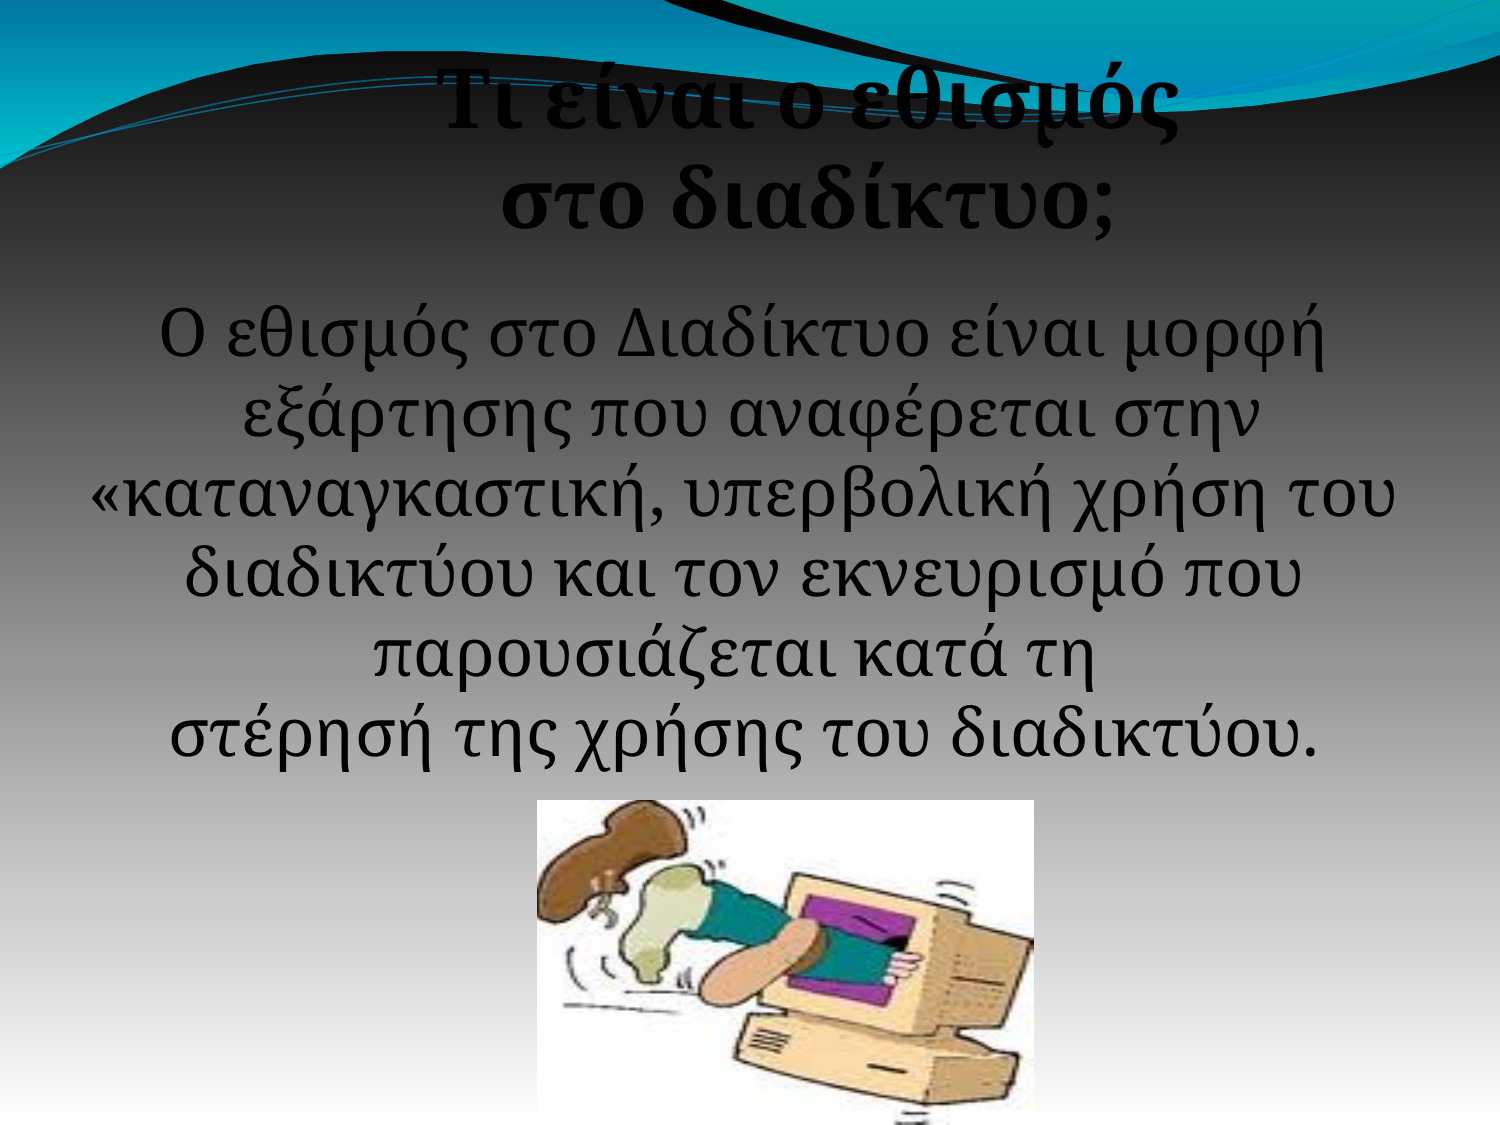

Τι είναι ο εθισμός
στο διαδίκτυο;
Ο εθισμός στο Διαδίκτυο είναι μορφή
 εξάρτησης που αναφέρεται στην «καταναγκαστική, υπερβολική χρήση του διαδικτύου και τον εκνευρισμό που παρουσιάζεται κατά τη
στέρησή της χρήσης του διαδικτύου.